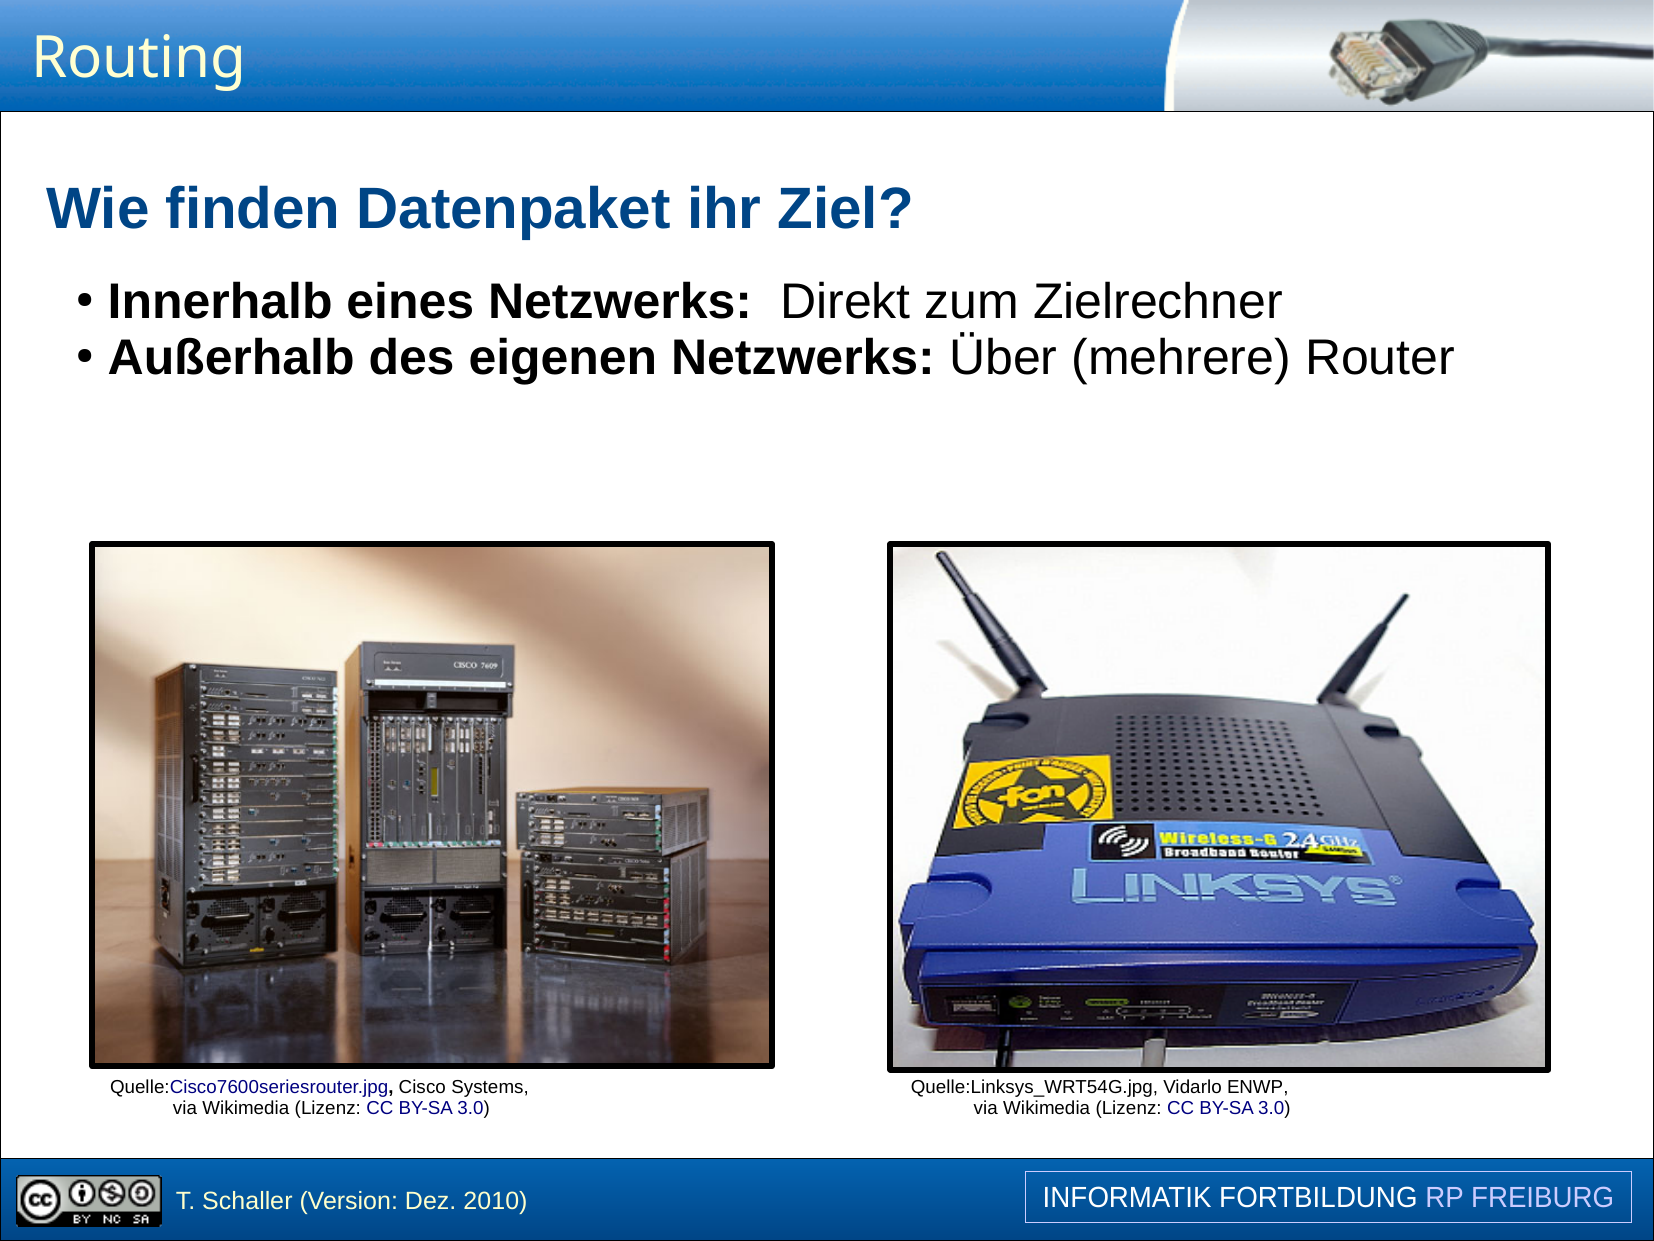

# Routing
Wie finden Datenpaket ihr Ziel?
 Innerhalb eines Netzwerks: Direkt zum Zielrechner
 Außerhalb des eigenen Netzwerks: Über (mehrere) Router
Quelle:Linksys_WRT54G.jpg, Vidarlo ENWP,
 via Wikimedia (Lizenz: CC BY-SA 3.0)
Quelle:Cisco7600seriesrouter.jpg, Cisco Systems,
 via Wikimedia (Lizenz: CC BY-SA 3.0)
2